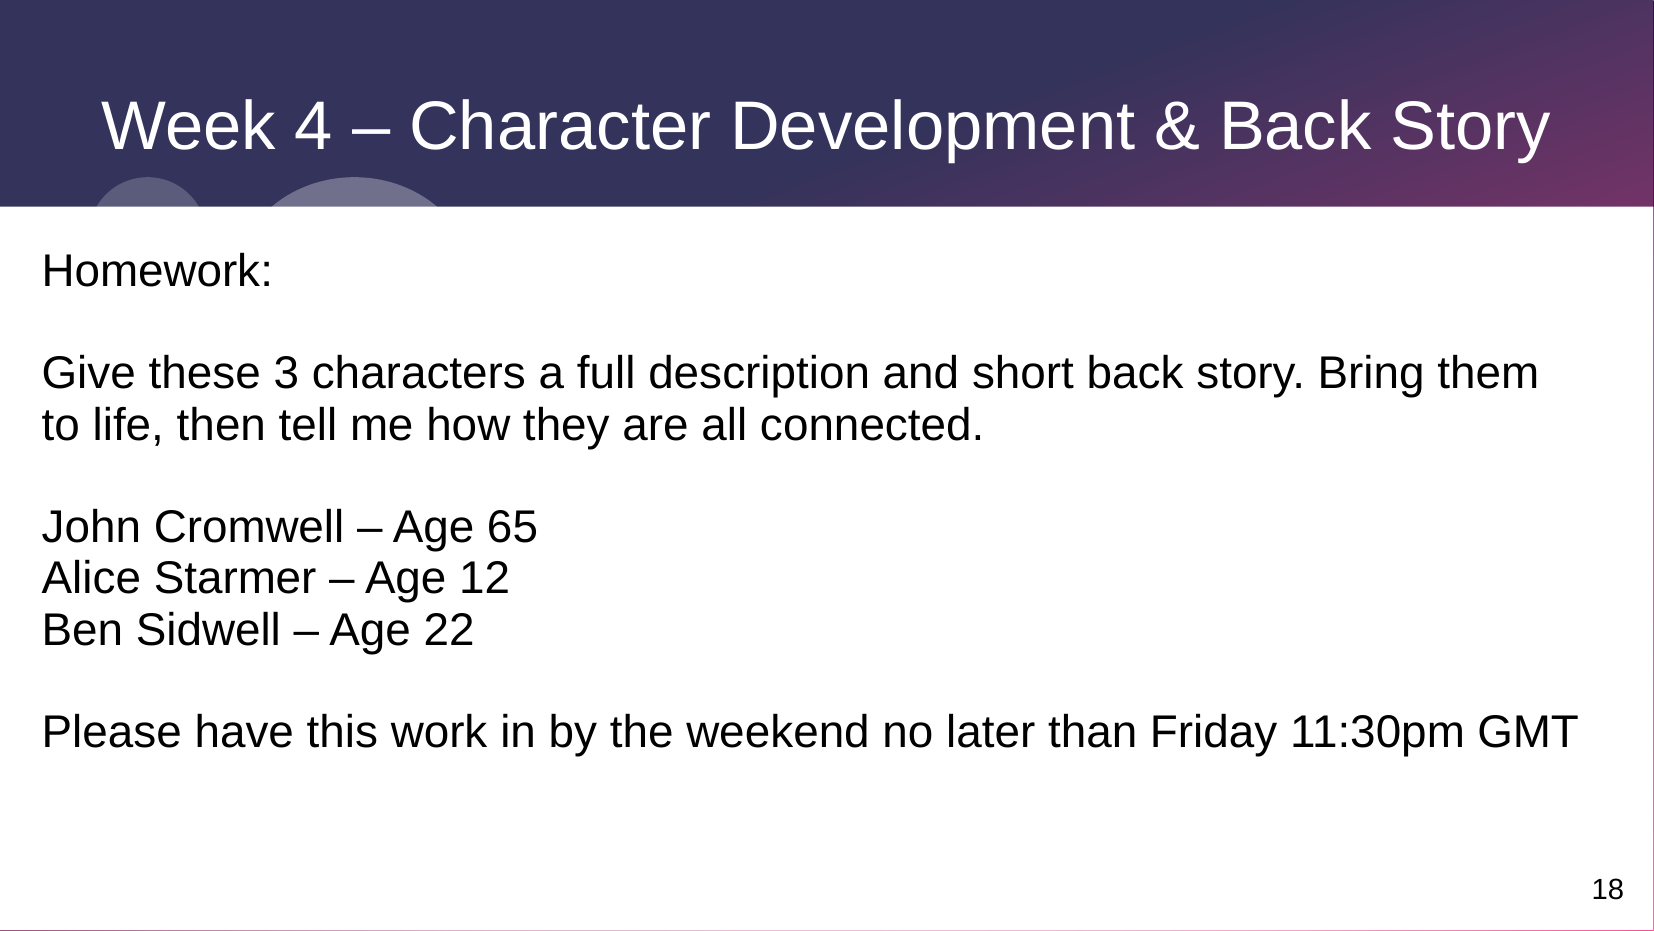

# Week 4 – Character Development & Back Story
Homework:
Give these 3 characters a full description and short back story. Bring them to life, then tell me how they are all connected.
John Cromwell – Age 65
Alice Starmer – Age 12
Ben Sidwell – Age 22
Please have this work in by the weekend no later than Friday 11:30pm GMT
18